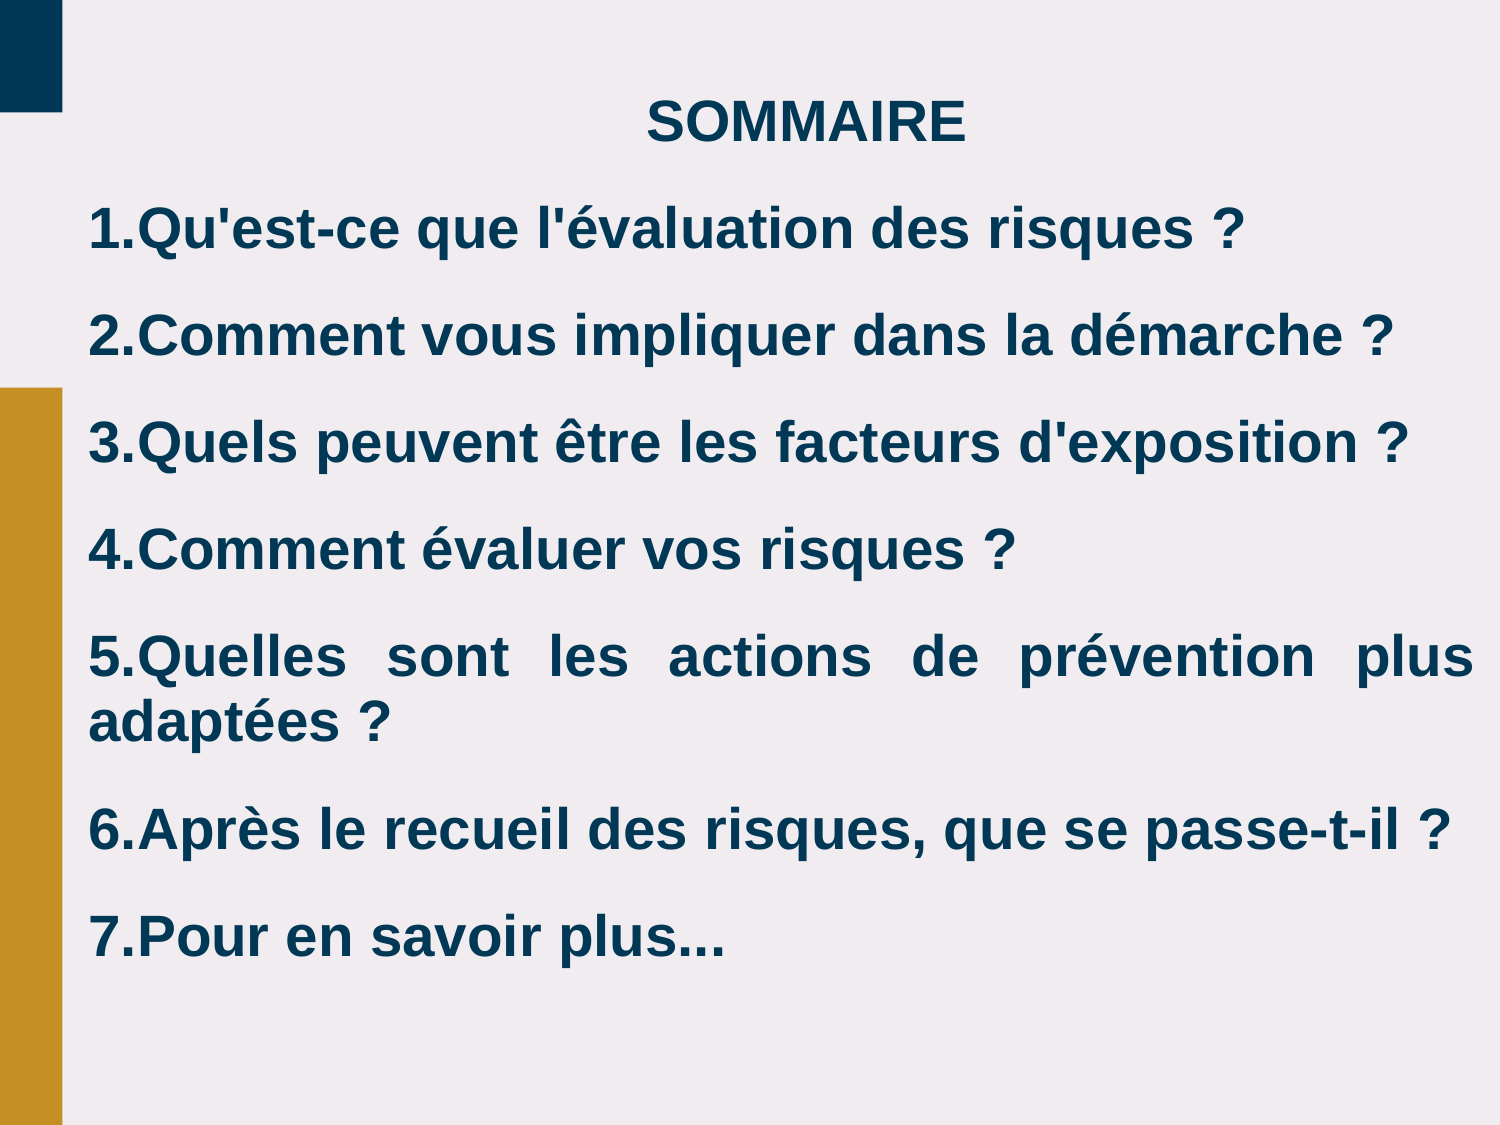

# SOMMAIRE
Qu'est-ce que l'évaluation des risques ?
Comment vous impliquer dans la démarche ?
Quels peuvent être les facteurs d'exposition ?
Comment évaluer vos risques ?
Quelles sont les actions de prévention plus adaptées ?
Après le recueil des risques, que se passe-t-il ?
Pour en savoir plus...